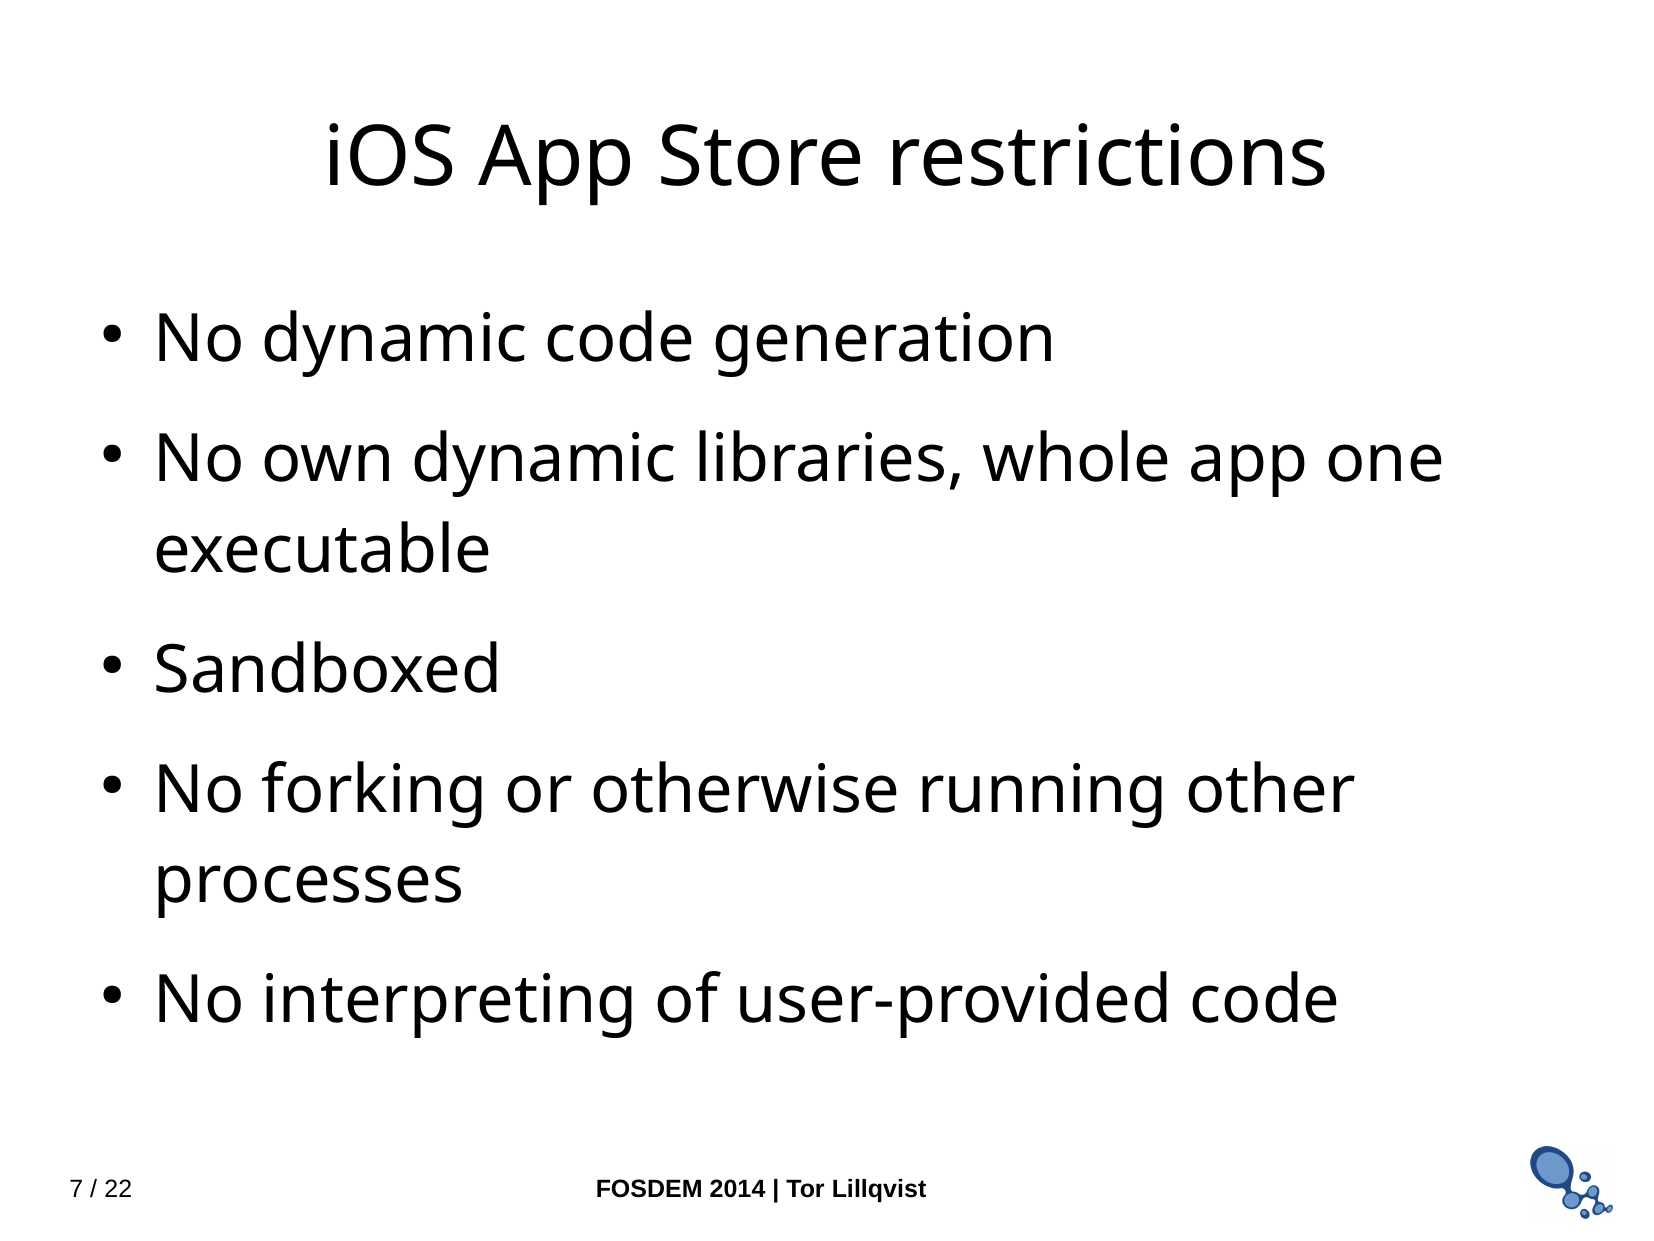

# iOS App Store restrictions
No dynamic code generation
No own dynamic libraries, whole app one executable
Sandboxed
No forking or otherwise running other processes
No interpreting of user-provided code